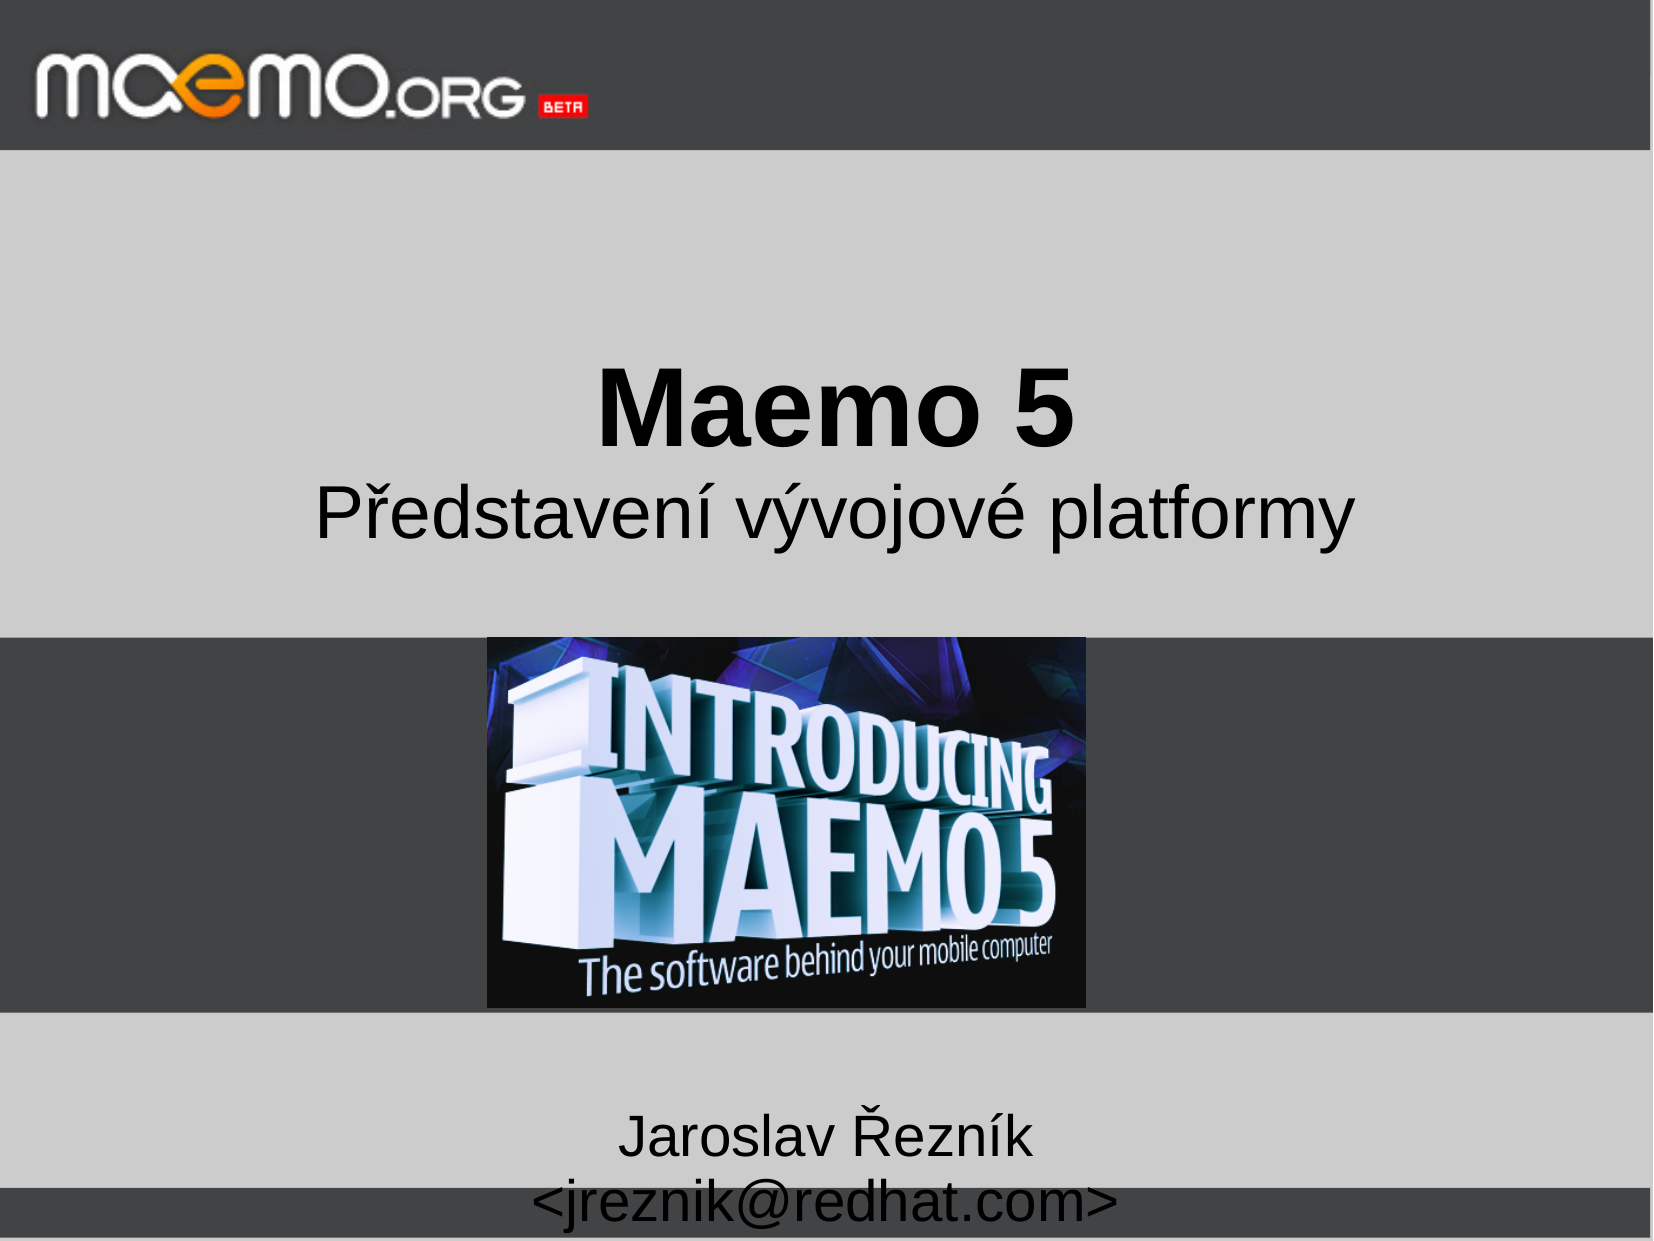

Maemo 5
Představení vývojové platformy
Jaroslav Řezník <jreznik@redhat.com>